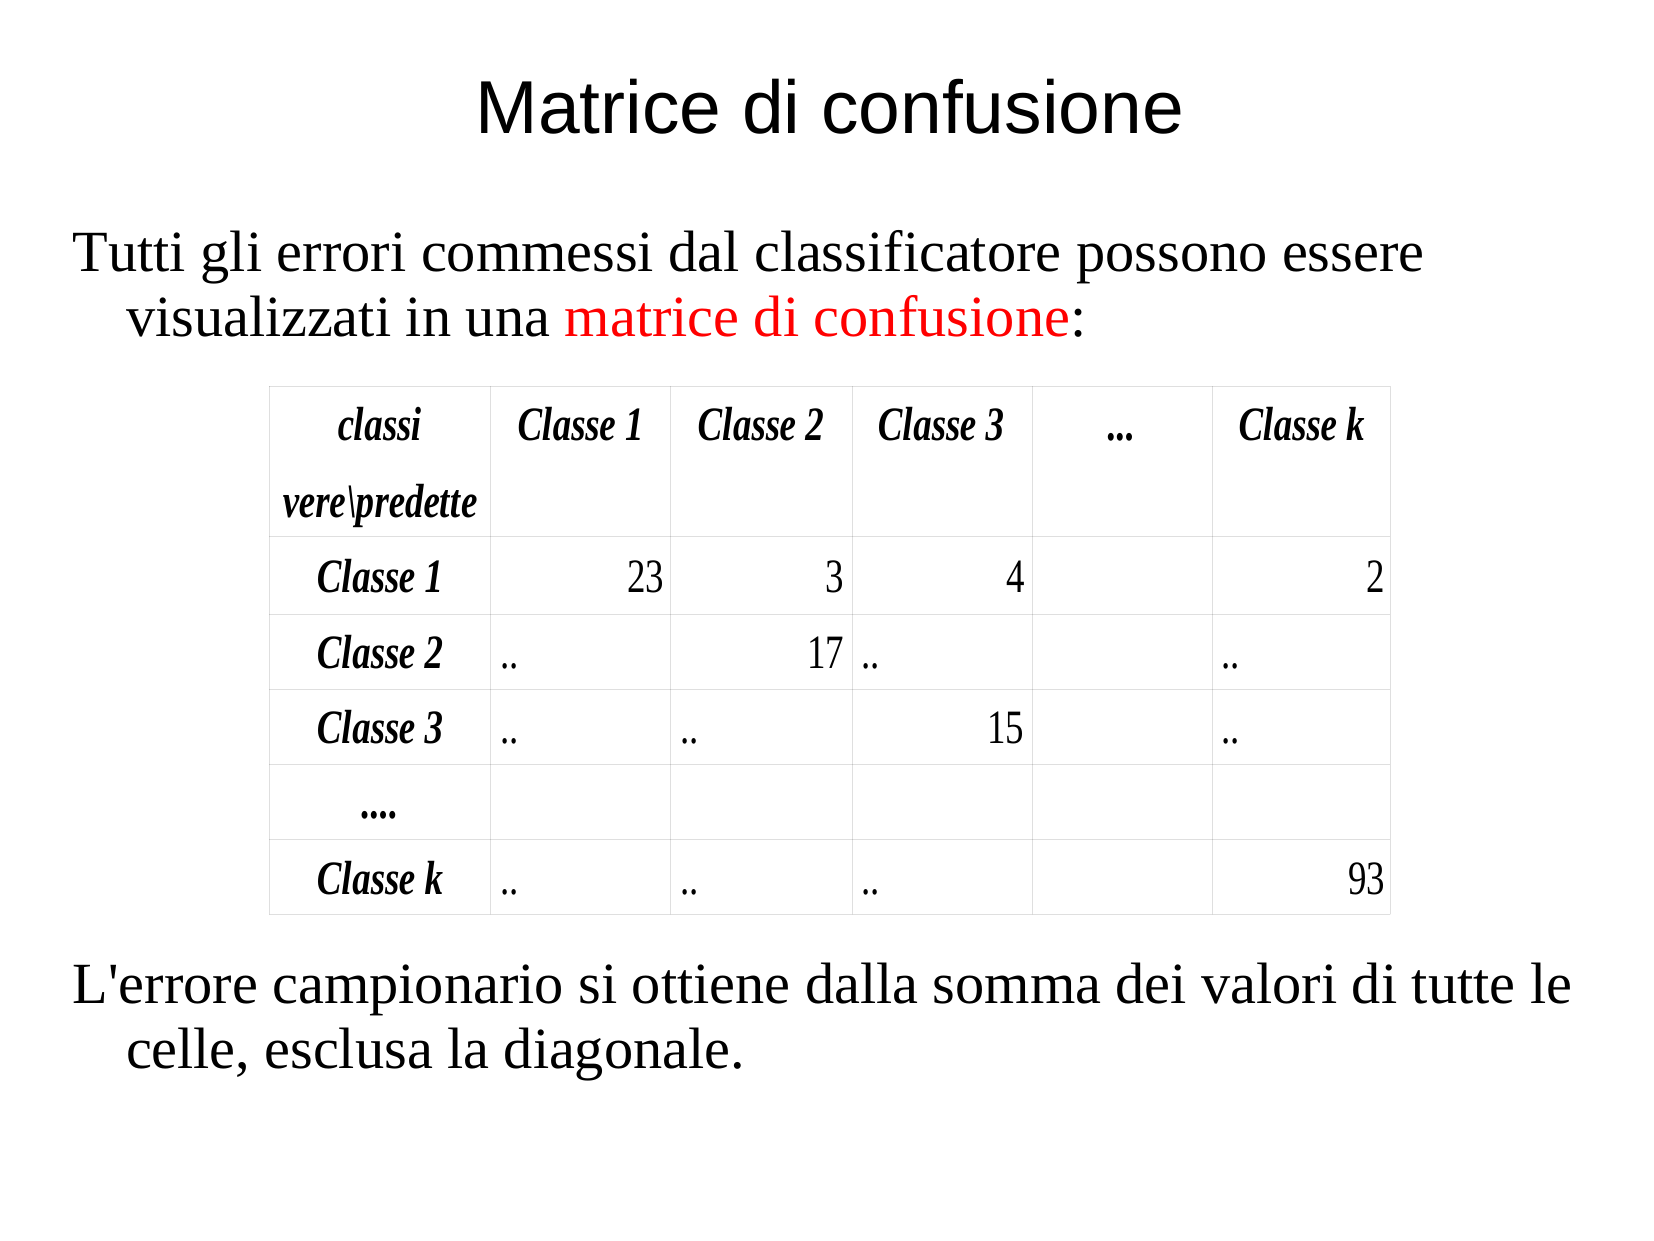

# Matrice di confusione
Tutti gli errori commessi dal classificatore possono essere visualizzati in una matrice di confusione:
L'errore campionario si ottiene dalla somma dei valori di tutte le celle, esclusa la diagonale.